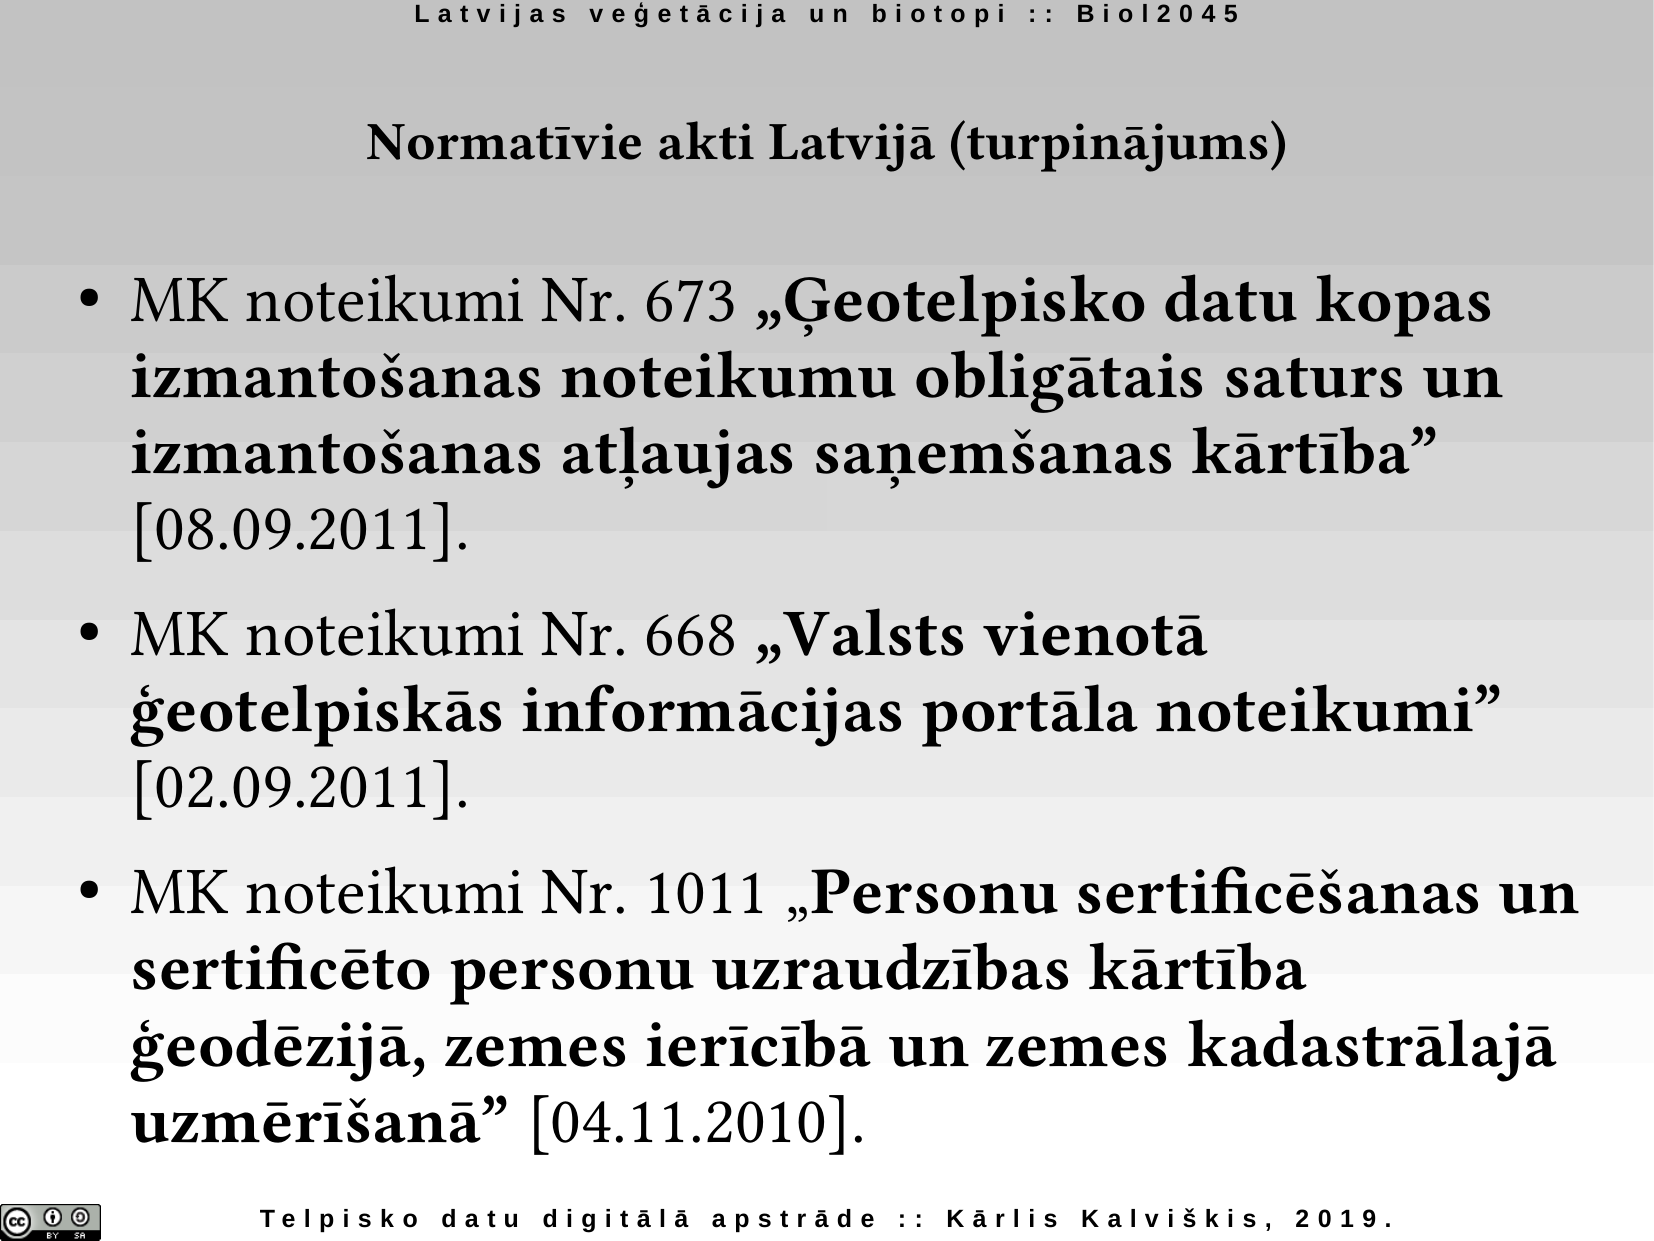

# Normatīvie akti Latvijā (turpinājums)
MK noteikumi Nr. 673 „Ģeotelpisko datu kopas izmantošanas noteikumu obligātais saturs un izmantošanas atļaujas saņemšanas kārtība” [08.09.2011].
MK noteikumi Nr. 668 „Valsts vienotā ģeotelpiskās informācijas portāla noteikumi” [02.09.2011].
MK noteikumi Nr. 1011 „Personu sertificēšanas un sertificēto personu uzraudzības kārtība ģeodēzijā, zemes ierīcībā un zemes kadastrālajā uzmērīšanā” [04.11.2010].